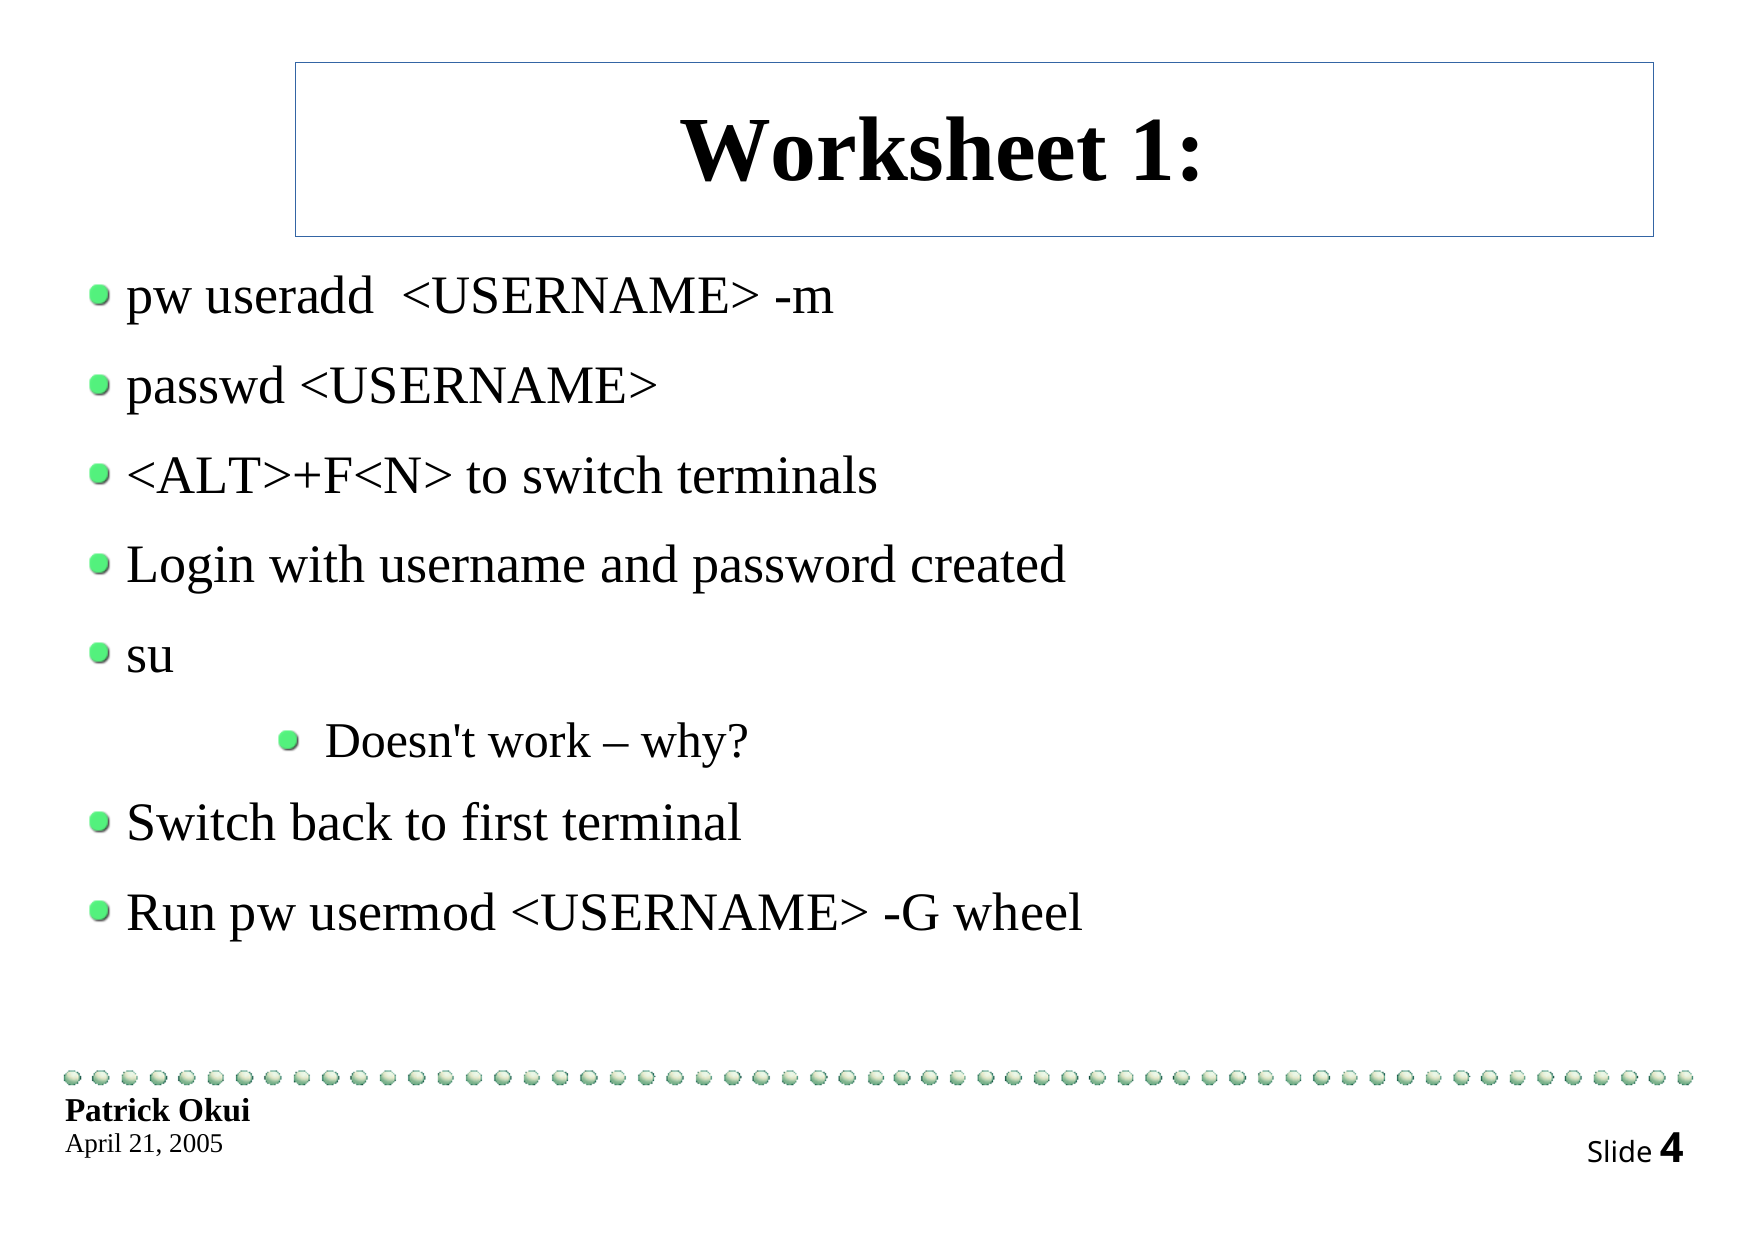

# Worksheet 1:
pw useradd <USERNAME> -m
passwd <USERNAME>
<ALT>+F<N> to switch terminals
Login with username and password created
su
Doesn't work – why?
Switch back to first terminal
Run pw usermod <USERNAME> -G wheel